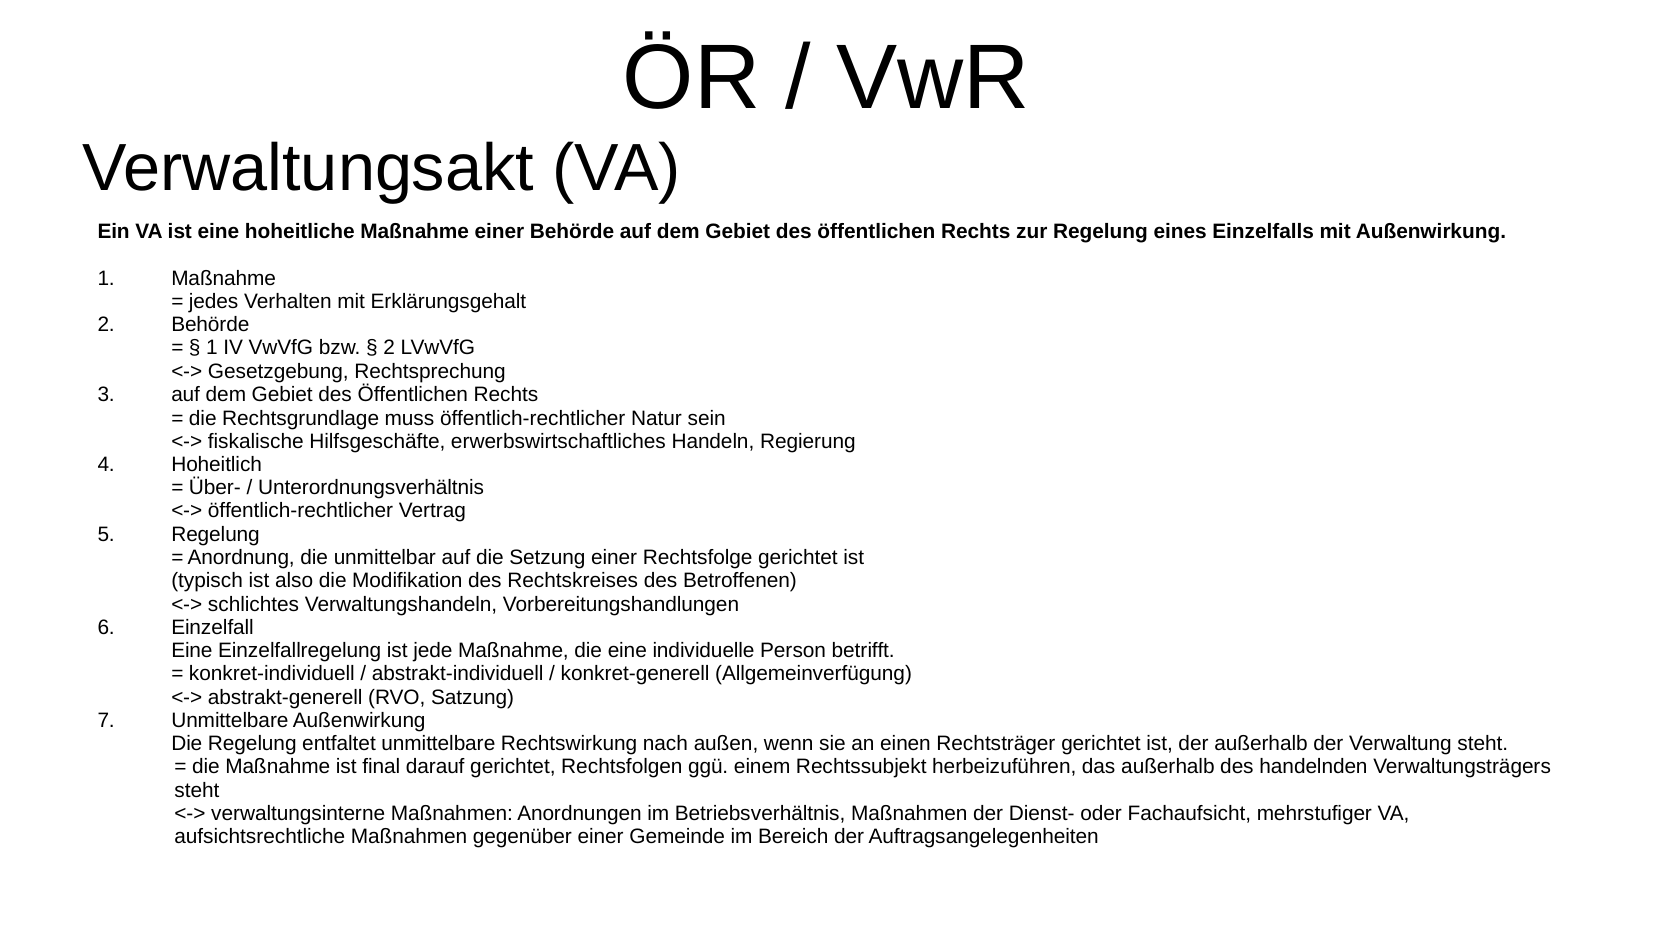

# ÖR / VwR
Verwaltungsakt (VA)
Ein VA ist eine hoheitliche Maßnahme einer Behörde auf dem Gebiet des öffentlichen Rechts zur Regelung eines Einzelfalls mit Außenwirkung.
1.	Maßnahme
	= jedes Verhalten mit Erklärungsgehalt
2.	Behörde
	= § 1 IV VwVfG bzw. § 2 LVwVfG
	<-> Gesetzgebung, Rechtsprechung
3.	auf dem Gebiet des Öffentlichen Rechts
	= die Rechtsgrundlage muss öffentlich-rechtlicher Natur sein
	<-> fiskalische Hilfsgeschäfte, erwerbswirtschaftliches Handeln, Regierung
4.	Hoheitlich
	= Über- / Unterordnungsverhältnis
	<-> öffentlich-rechtlicher Vertrag
5.	Regelung
	= Anordnung, die unmittelbar auf die Setzung einer Rechtsfolge gerichtet ist
	(typisch ist also die Modifikation des Rechtskreises des Betroffenen)
	<-> schlichtes Verwaltungshandeln, Vorbereitungshandlungen
6.	Einzelfall
	Eine Einzelfallregelung ist jede Maßnahme, die eine individuelle Person betrifft.
	= konkret-individuell / abstrakt-individuell / konkret-generell (Allgemeinverfügung)
	<-> abstrakt-generell (RVO, Satzung)
7.	Unmittelbare Außenwirkung
	Die Regelung entfaltet unmittelbare Rechtswirkung nach außen, wenn sie an einen Rechtsträger gerichtet ist, der außerhalb der Verwaltung steht.
= die Maßnahme ist final darauf gerichtet, Rechtsfolgen ggü. einem Rechtssubjekt herbeizuführen, das außerhalb des handelnden Verwaltungsträgers steht
<-> verwaltungsinterne Maßnahmen: Anordnungen im Betriebsverhältnis, Maßnahmen der Dienst- oder Fachaufsicht, mehrstufiger VA, aufsichtsrechtliche Maßnahmen gegenüber einer Gemeinde im Bereich der Auftragsangelegenheiten